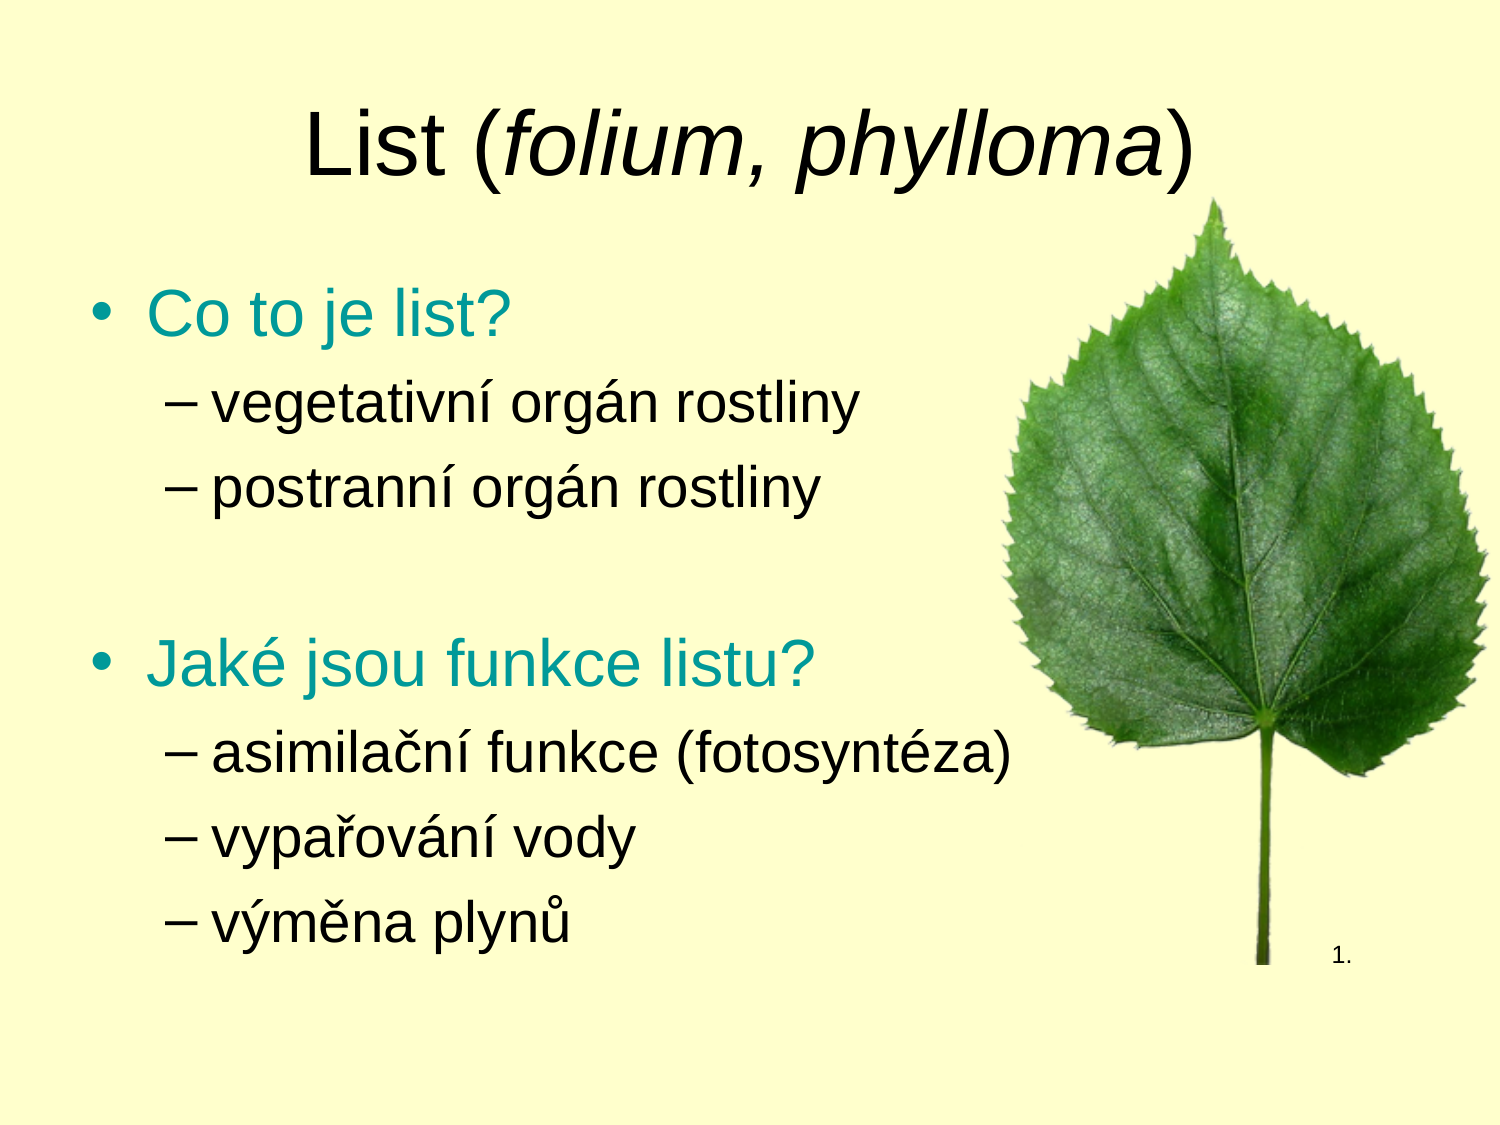

# List (folium, phylloma)
Co to je list?
vegetativní orgán rostliny
postranní orgán rostliny
Jaké jsou funkce listu?
asimilační funkce (fotosyntéza)
vypařování vody
výměna plynů
1.